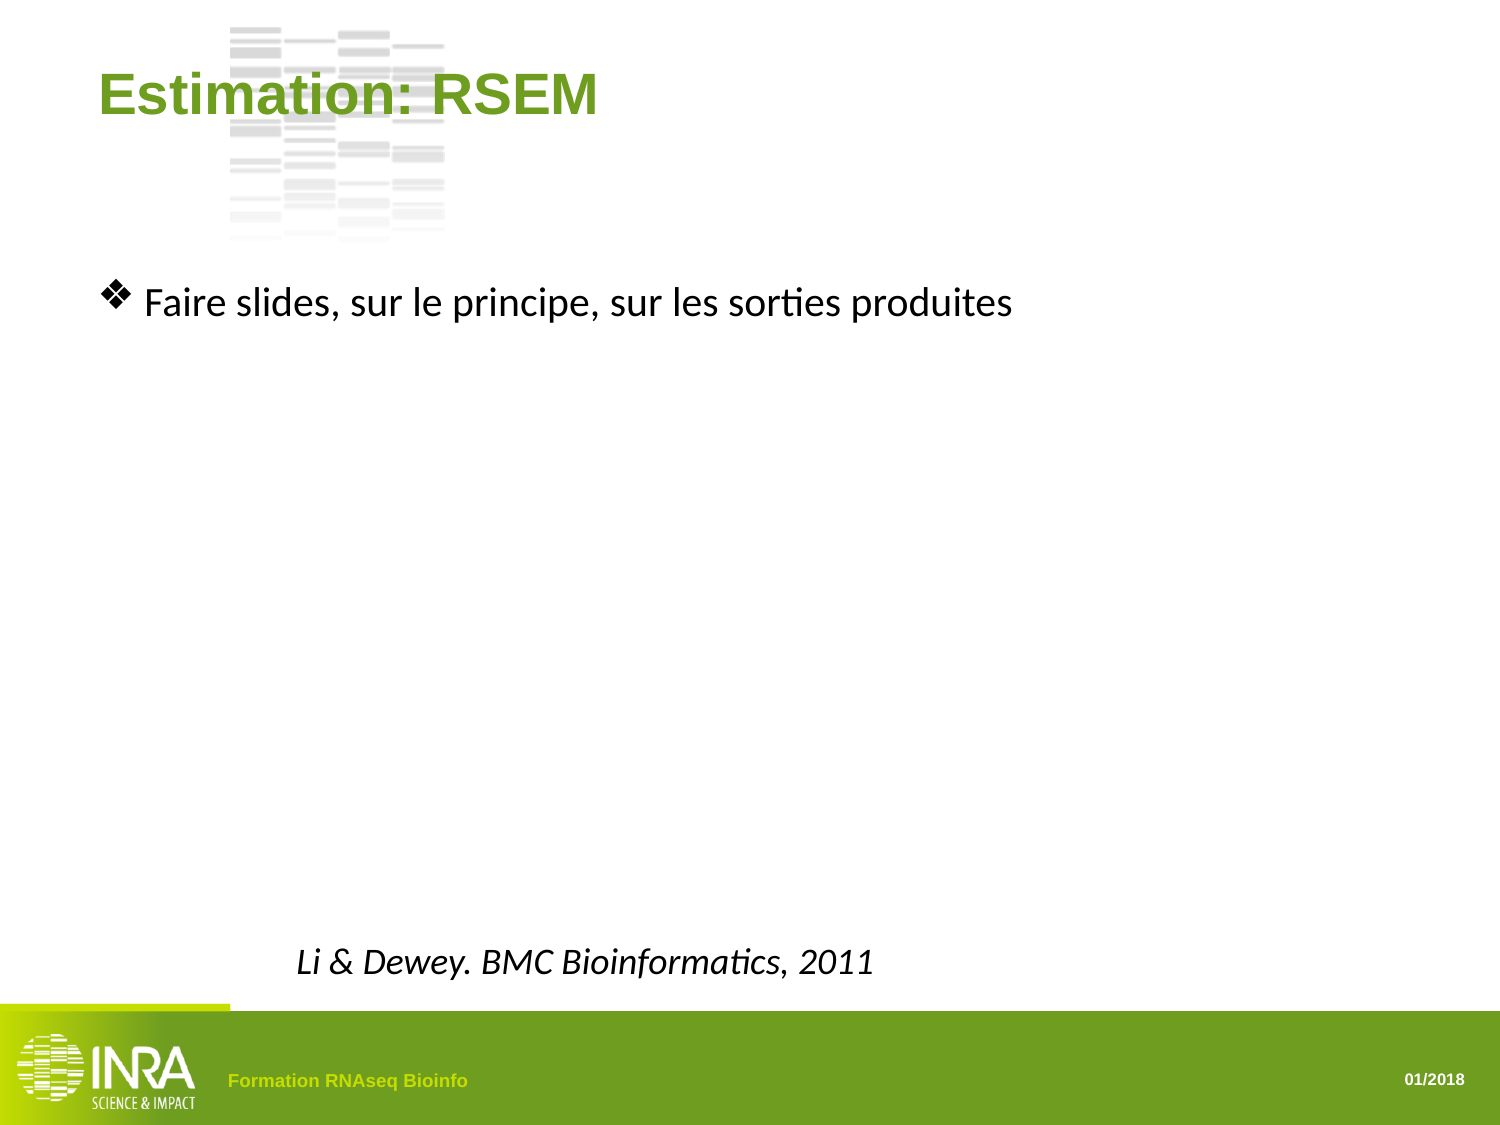

Estimation: RSEM
 Faire slides, sur le principe, sur les sorties produites
Li & Dewey. BMC Bioinformatics, 2011